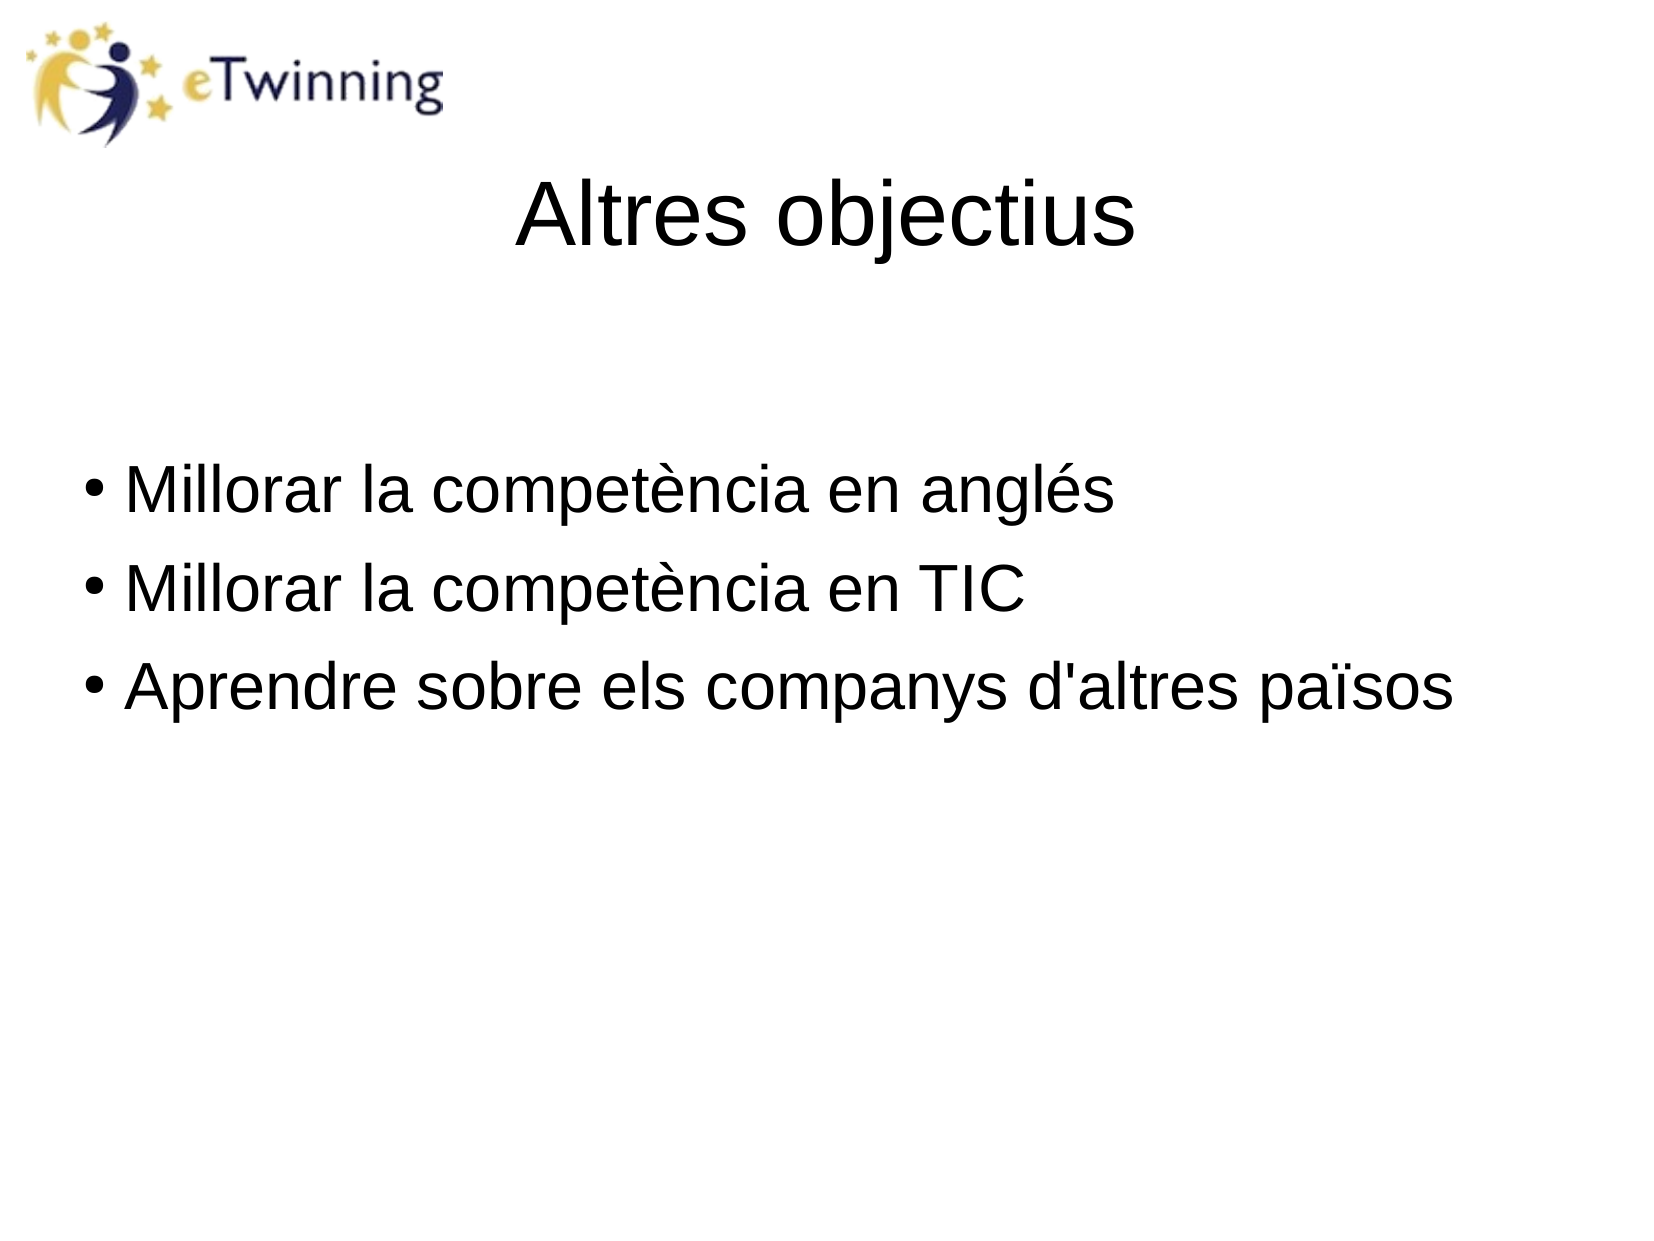

# Altres objectius
 Millorar la competència en anglés
 Millorar la competència en TIC
 Aprendre sobre els companys d'altres països